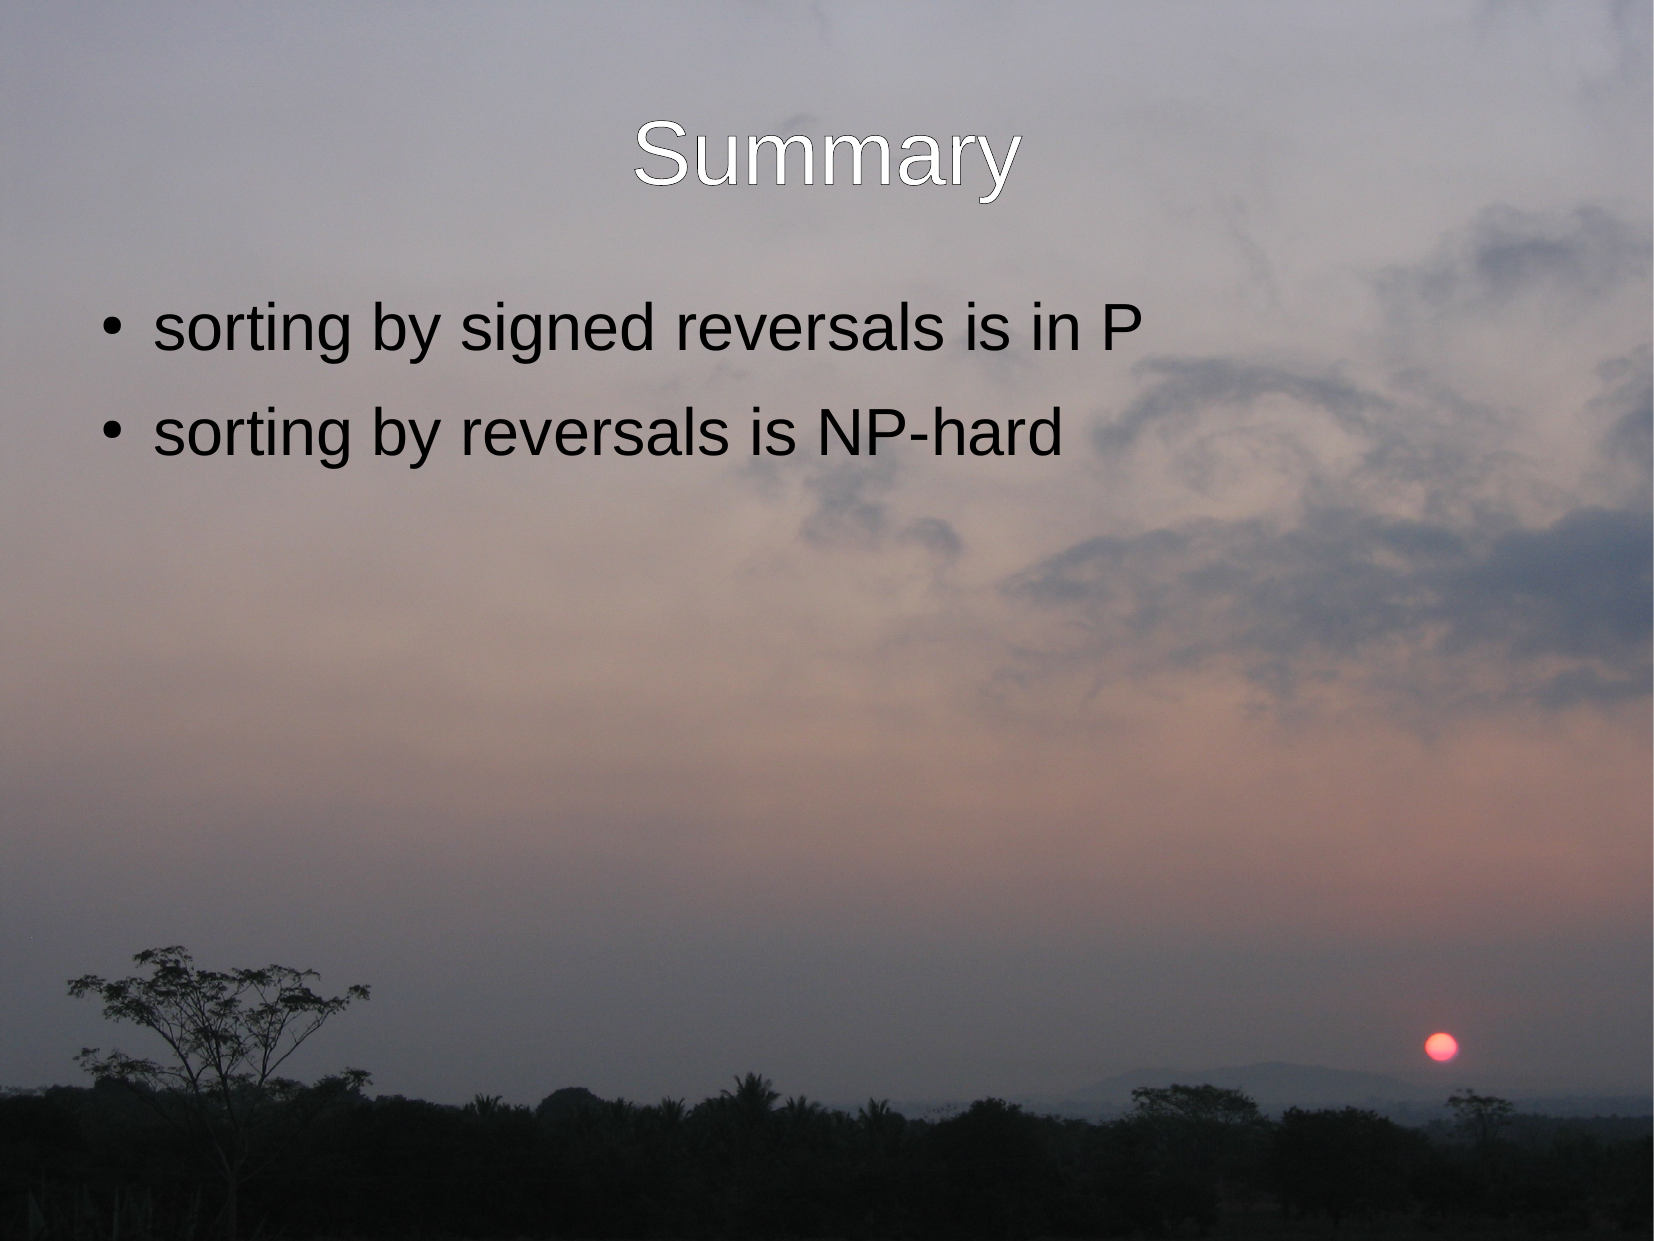

# Summary
sorting by signed reversals is in P
sorting by reversals is NP-hard